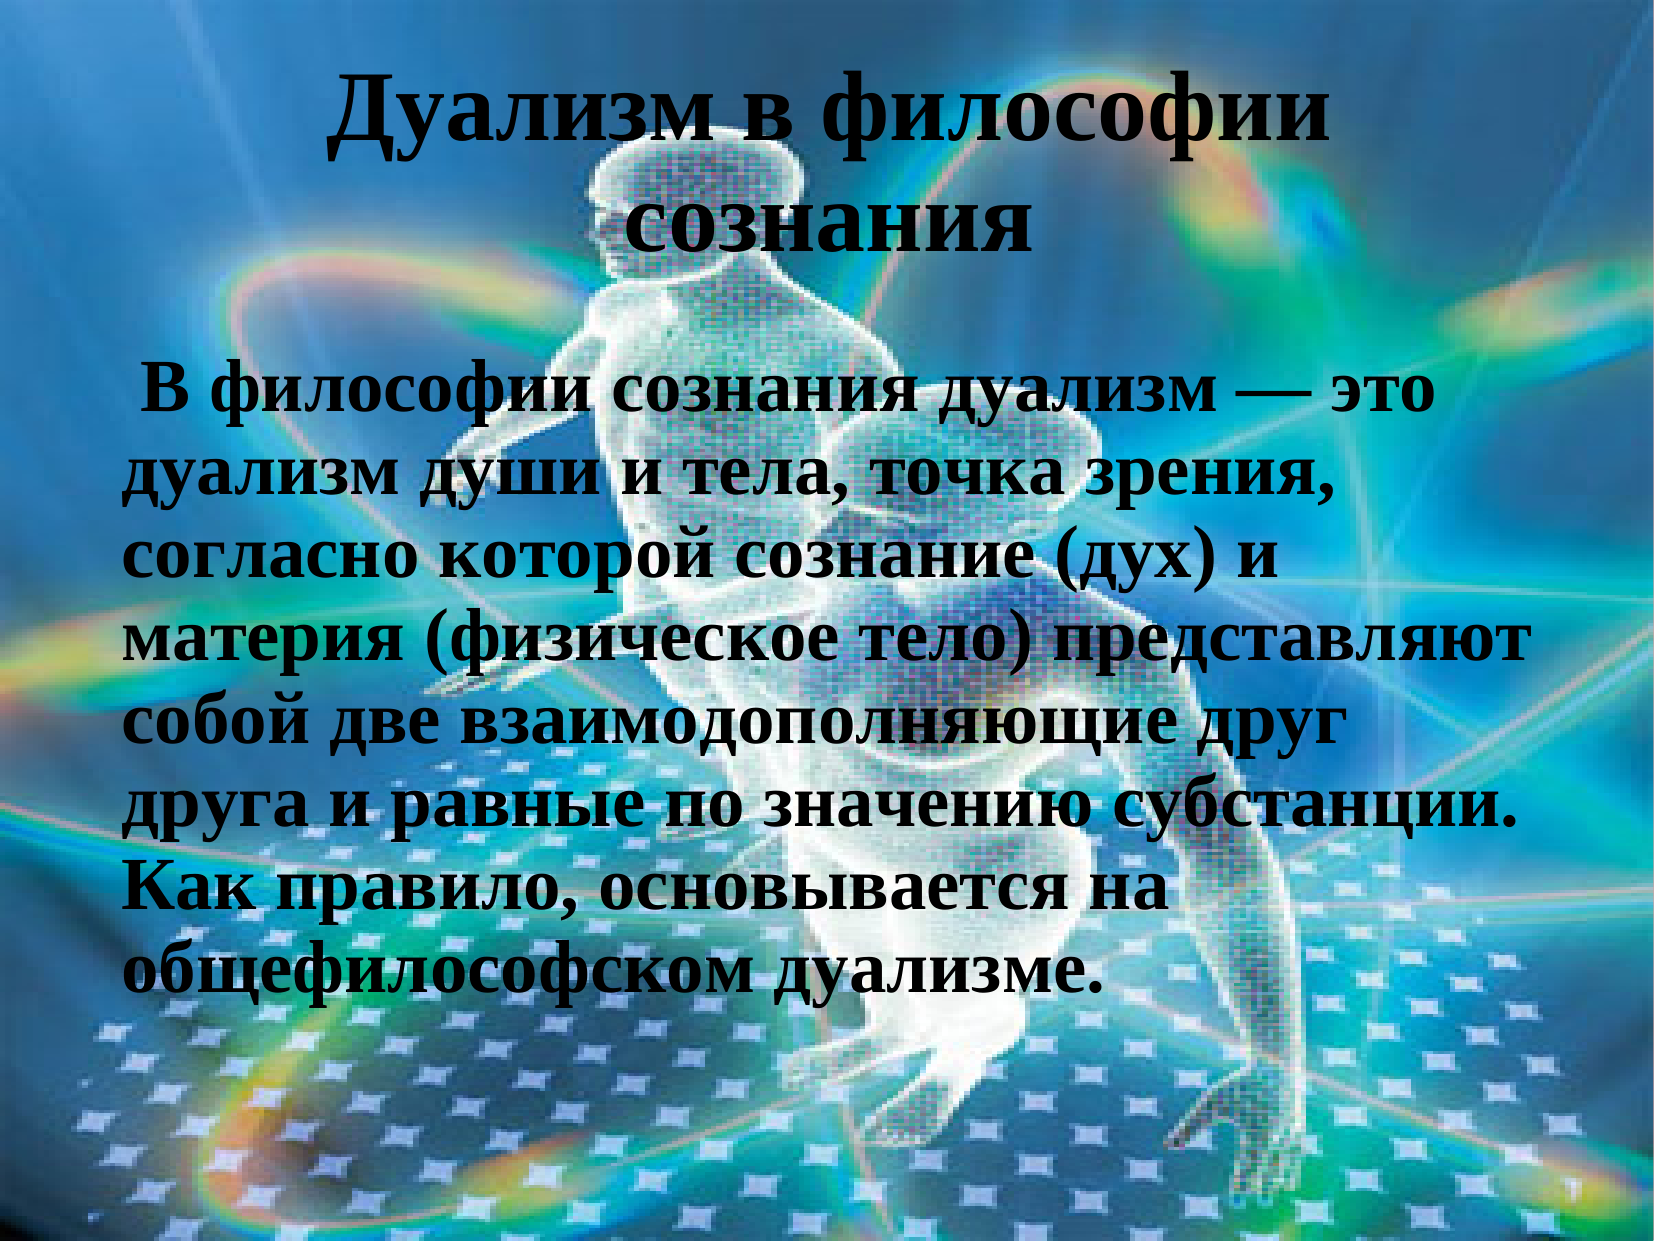

# Дуализм в философии сознания
 В философии сознания дуализм — это дуализм души и тела, точка зрения, согласно которой сознание (дух) и материя (физическое тело) представляют собой две взаимодополняющие друг друга и равные по значению субстанции. Как правило, основывается на общефилософском дуализме.